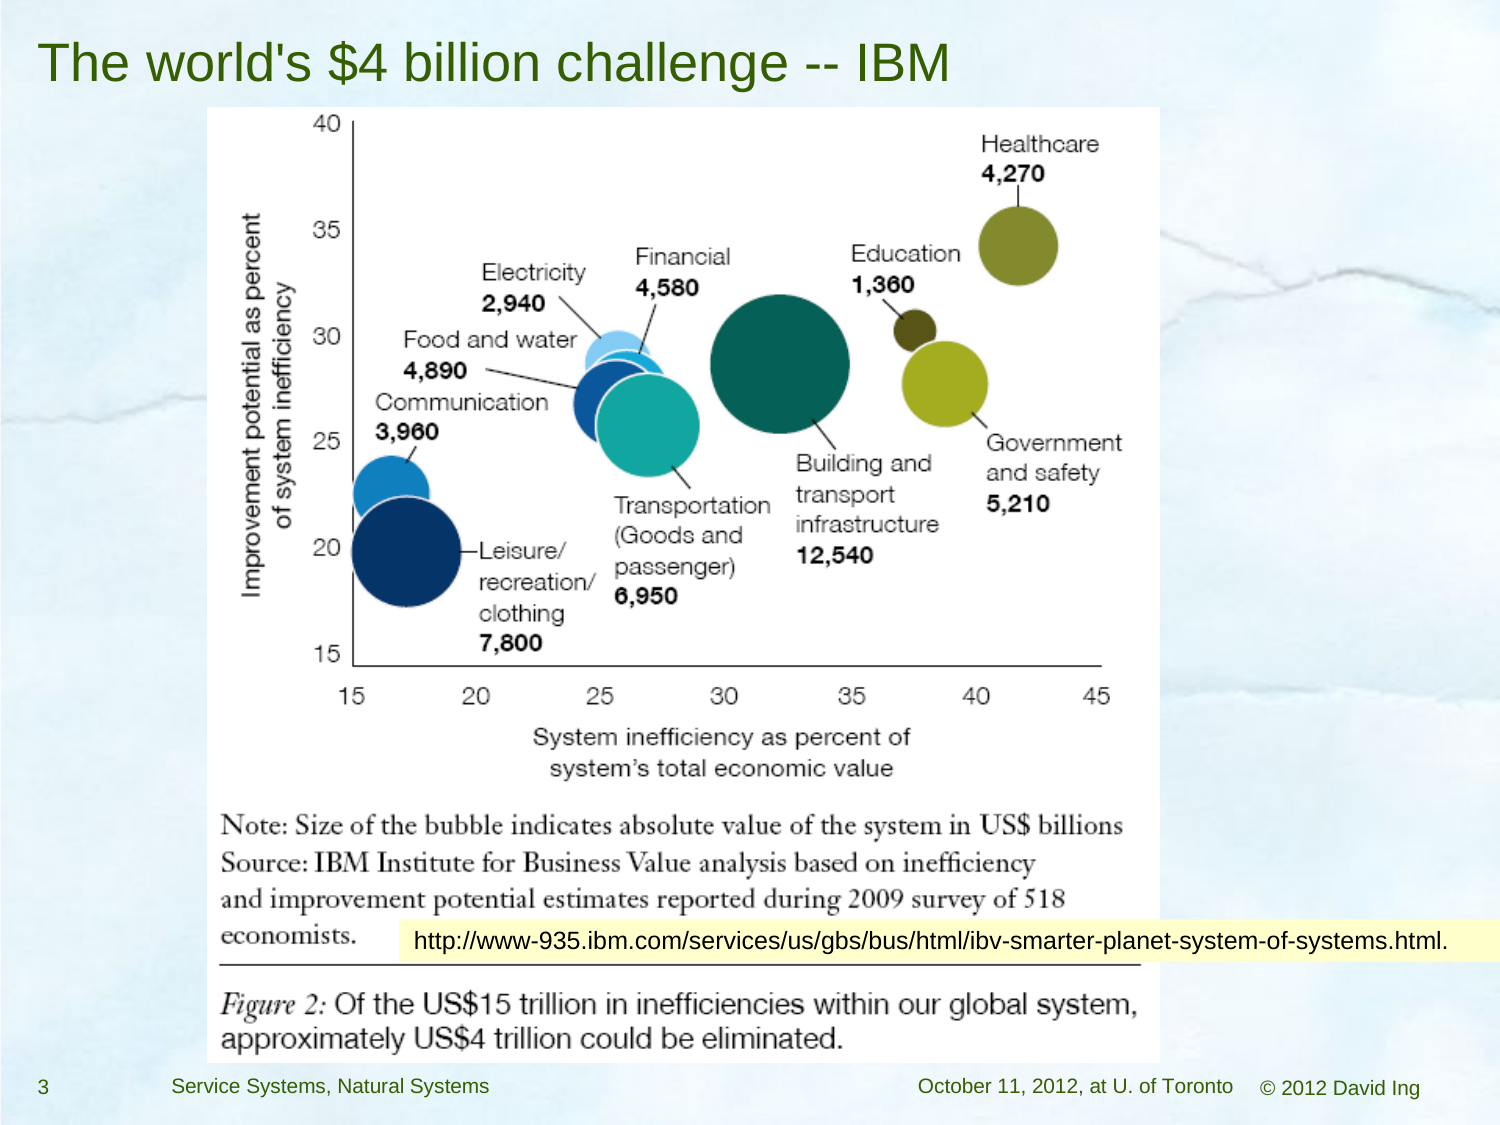

# The world's $4 billion challenge -- IBM
http://www-935.ibm.com/services/us/gbs/bus/html/ibv-smarter-planet-system-of-systems.html.
Service Systems, Natural Systems
October 11, 2012, at U. of Toronto
3